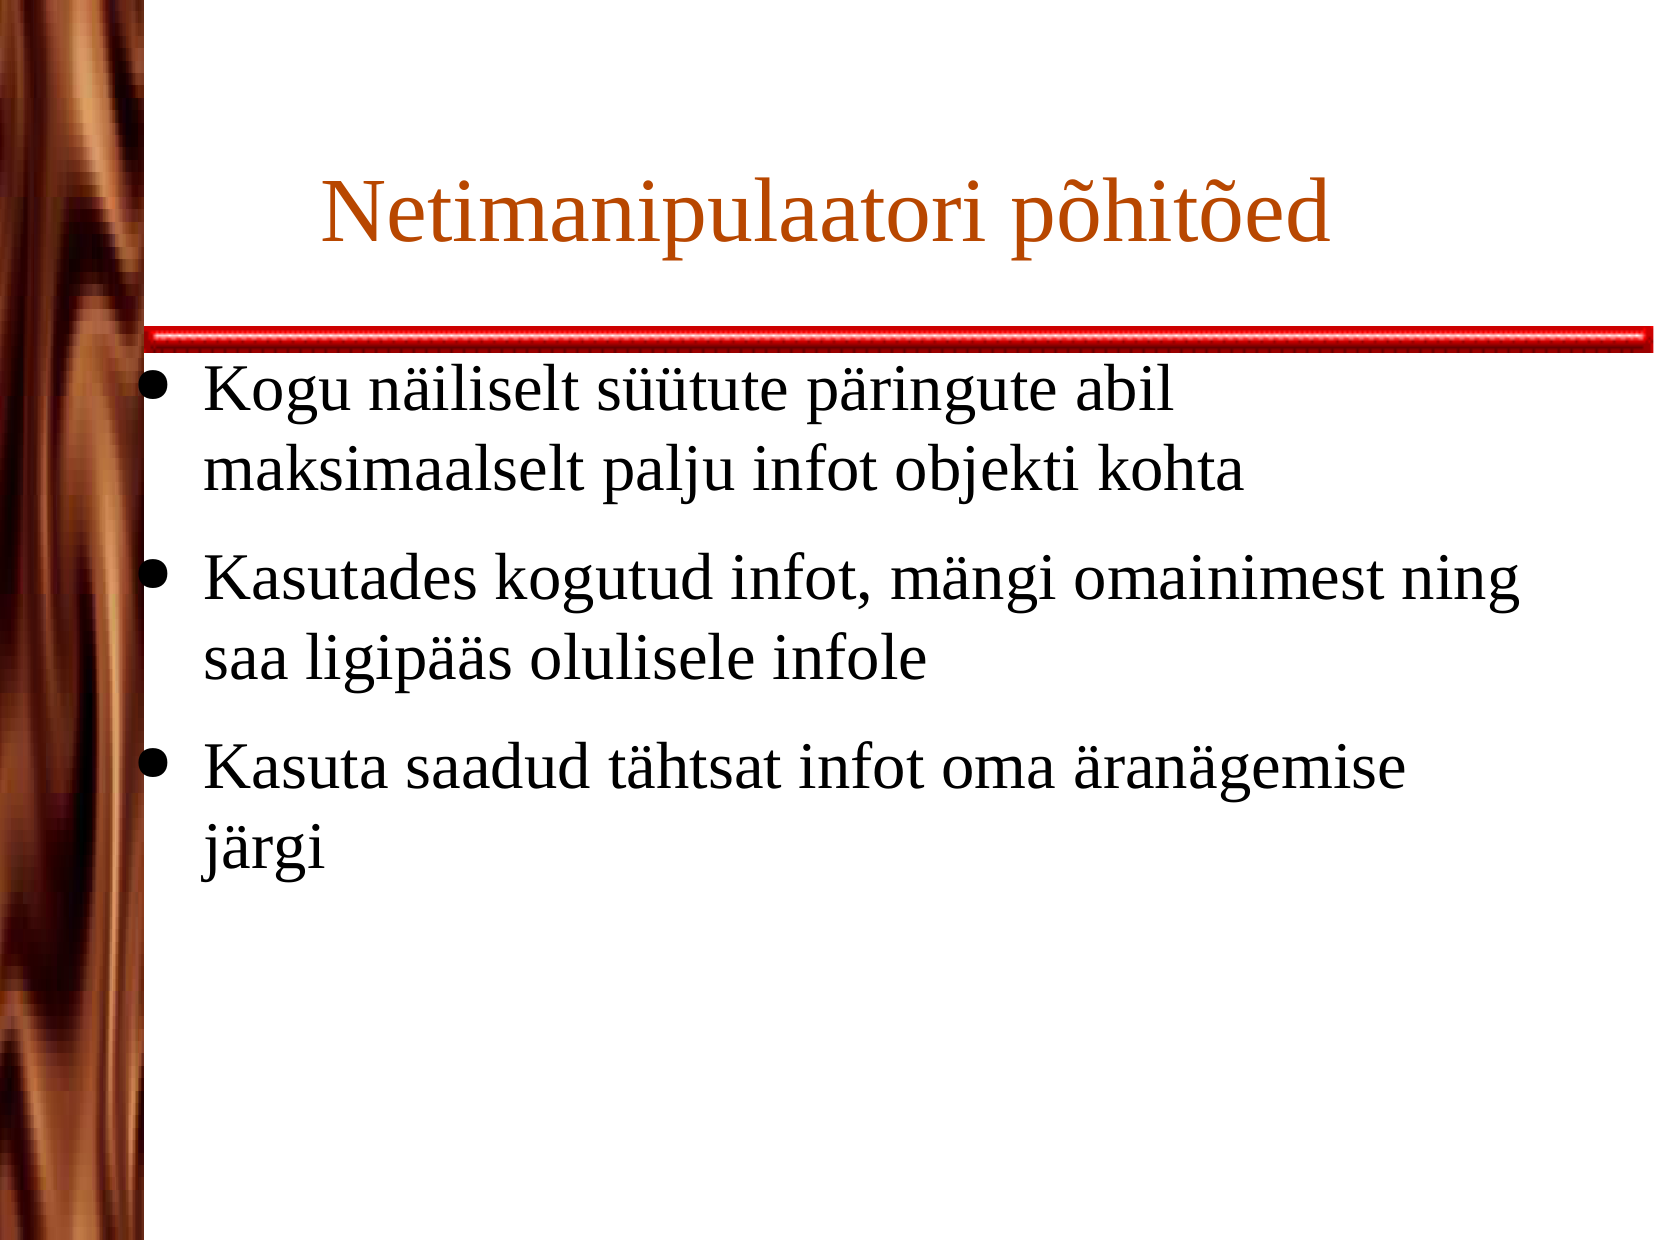

# Netimanipulaatori põhitõed
Kogu näiliselt süütute päringute abil maksimaalselt palju infot objekti kohta
Kasutades kogutud infot, mängi omainimest ning saa ligipääs olulisele infole
Kasuta saadud tähtsat infot oma äranägemise järgi